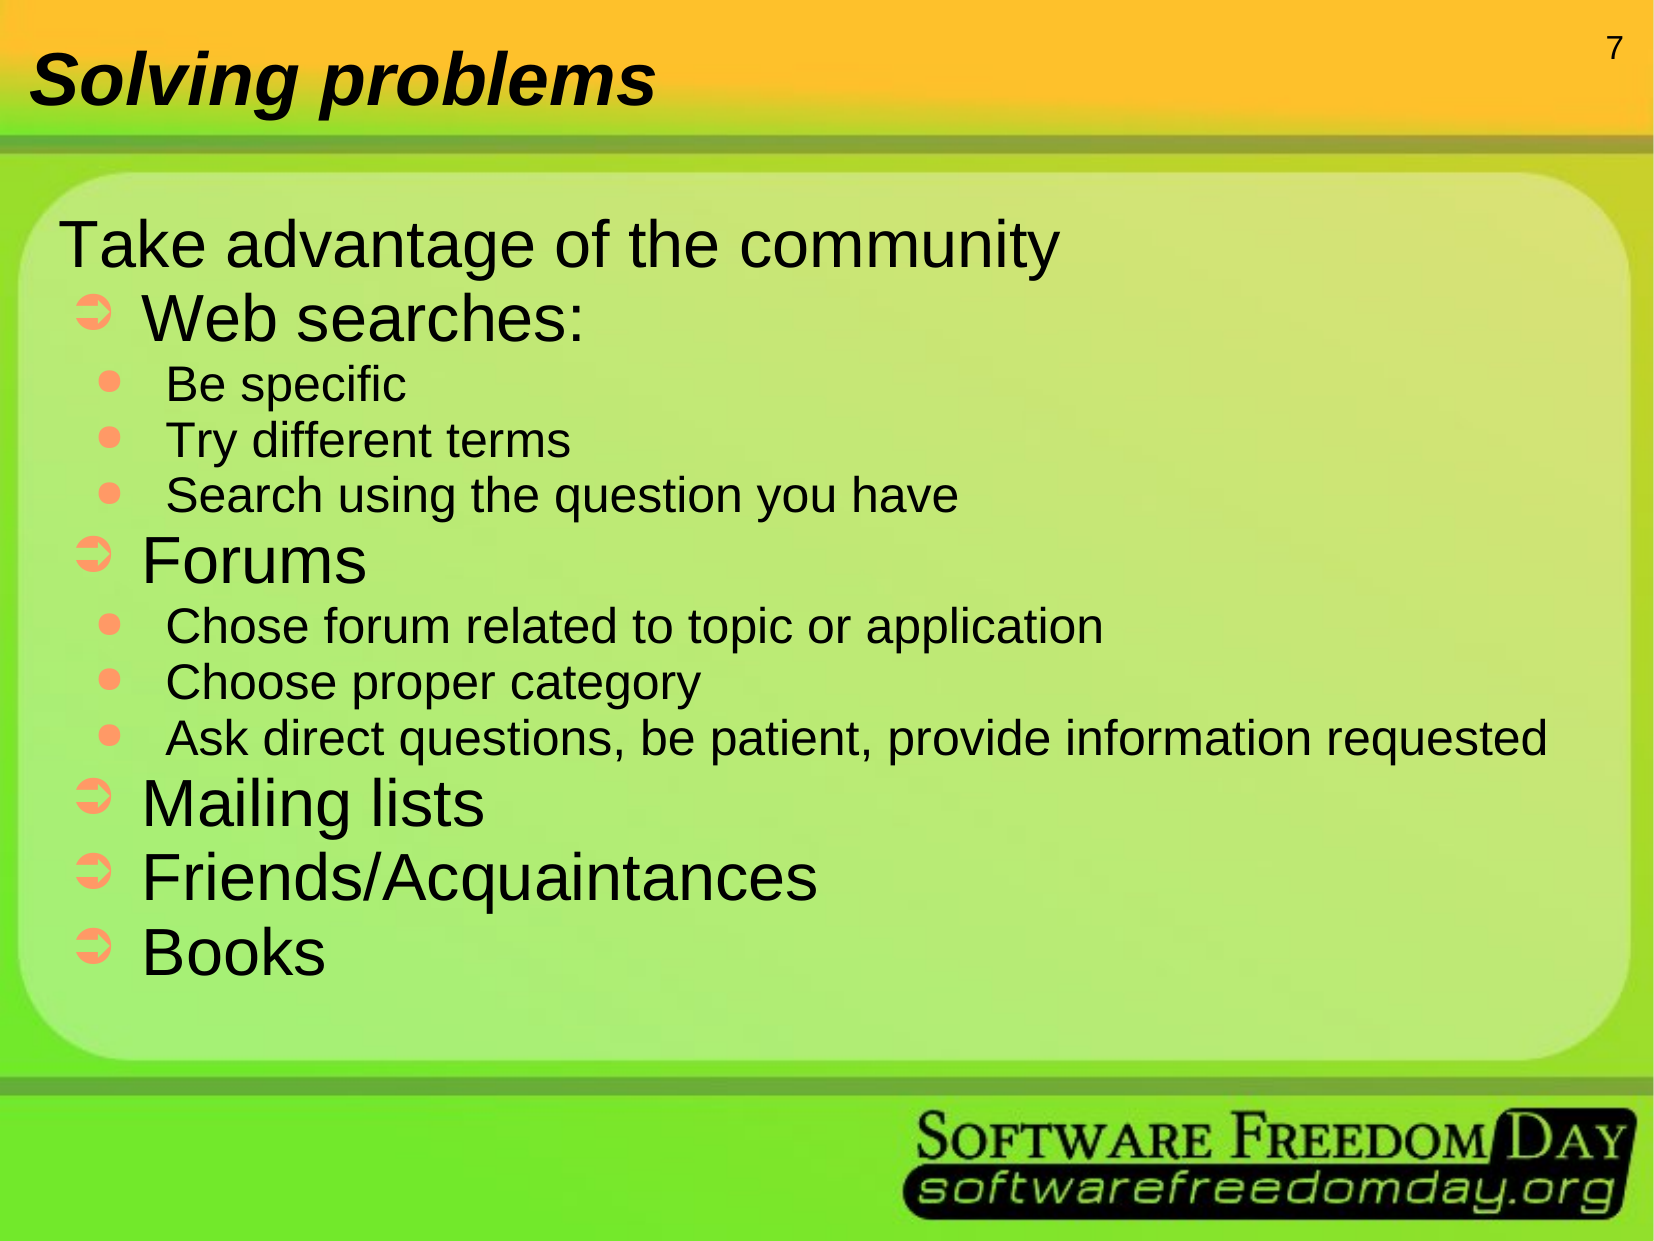

# Solving problems
Take advantage of the community
Web searches:
Be specific
Try different terms
Search using the question you have
Forums
Chose forum related to topic or application
Choose proper category
Ask direct questions, be patient, provide information requested
Mailing lists
Friends/Acquaintances
Books